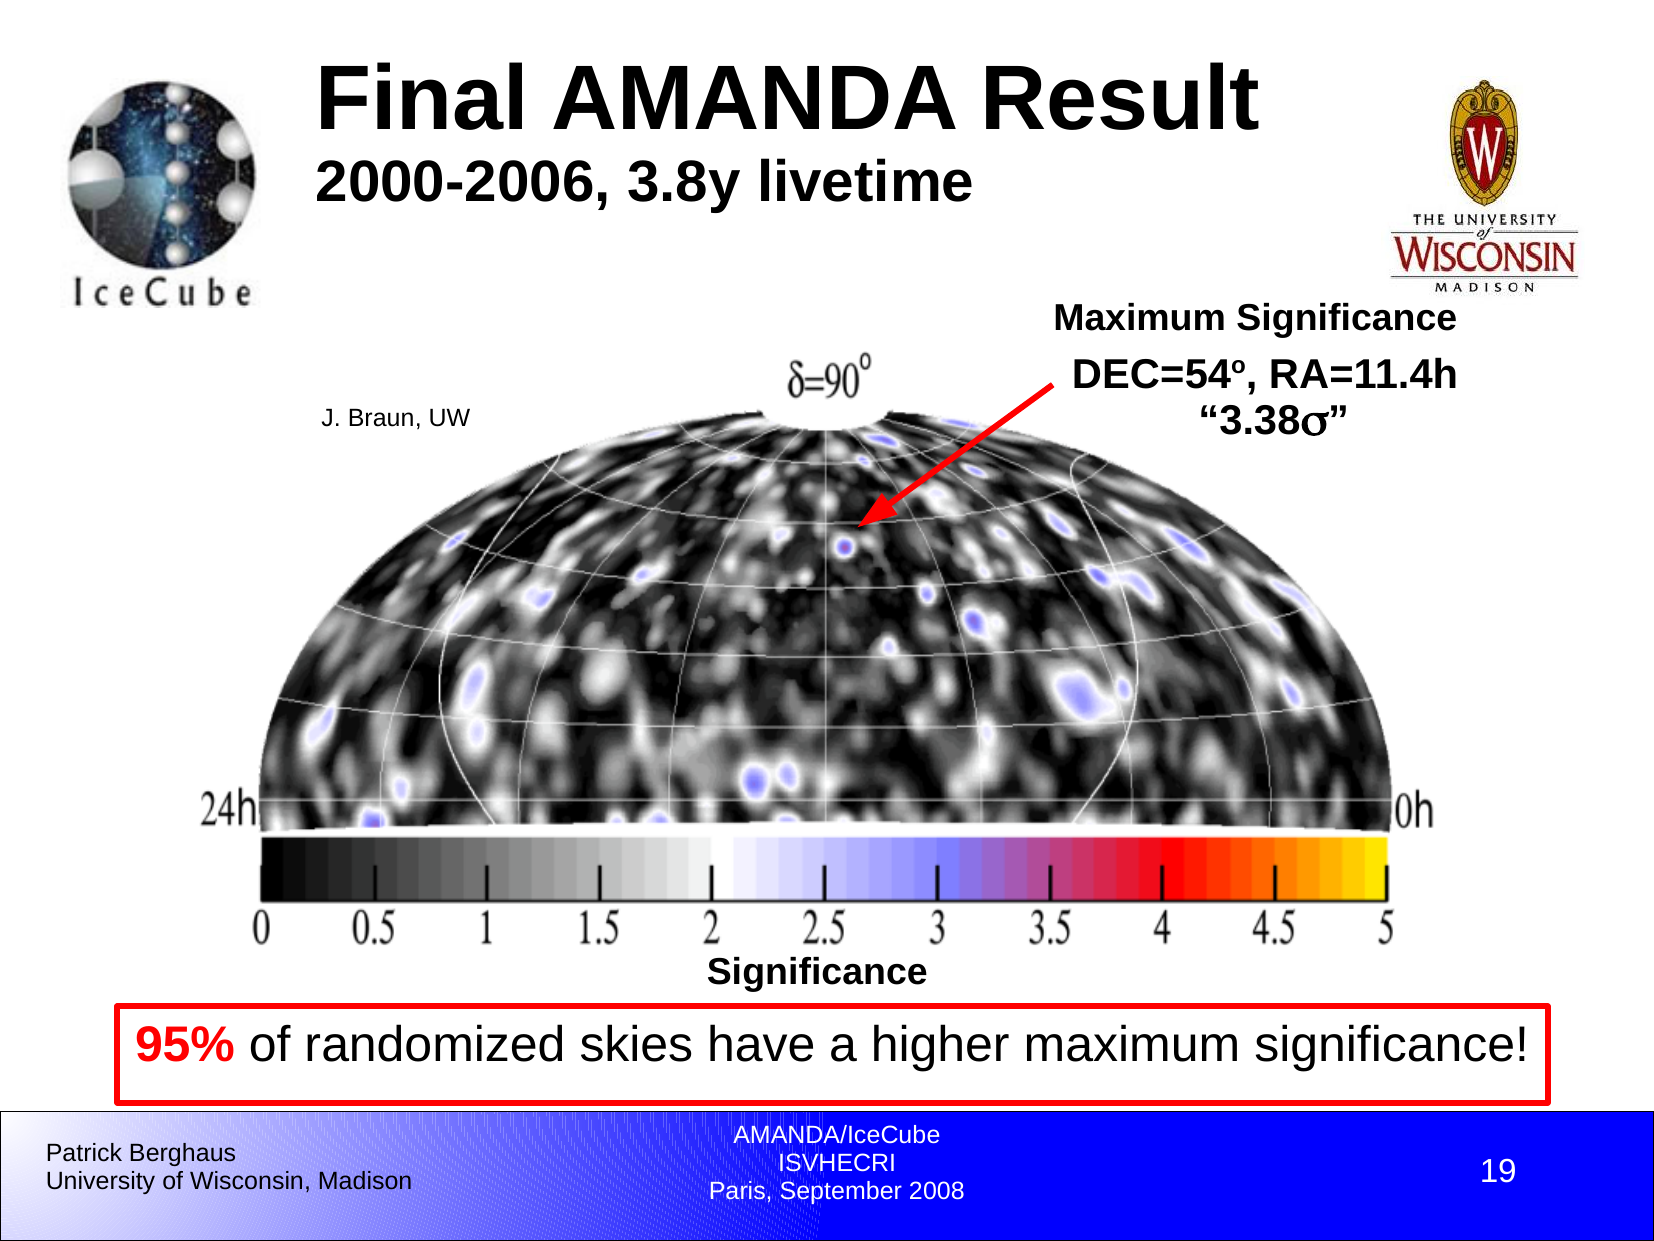

Final AMANDA Result
2000-2006, 3.8y livetime
Maximum Significance
DEC=54o, RA=11.4h
 “3.38”
95% of randomized skies have a higher maximum significance!
Significance
J. Braun, UW